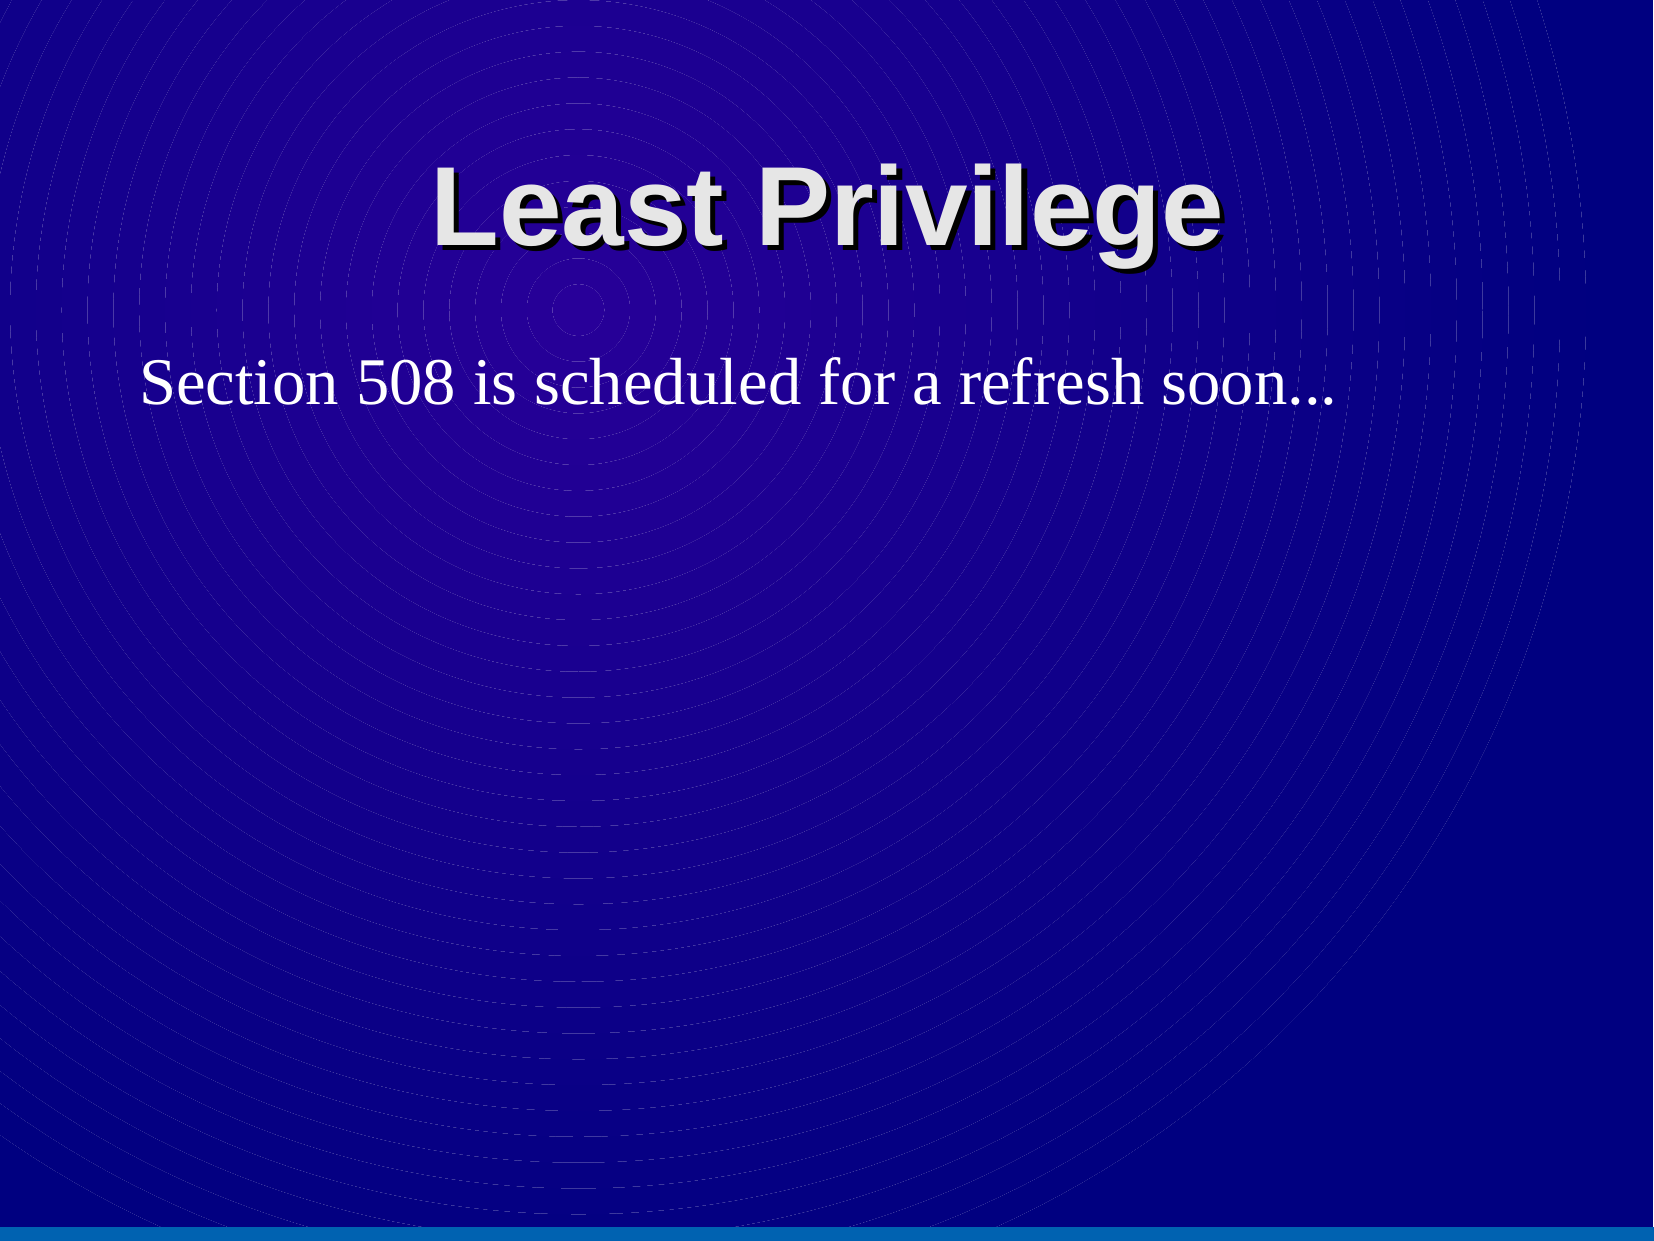

# Least Privilege
Section 508 is scheduled for a refresh soon...